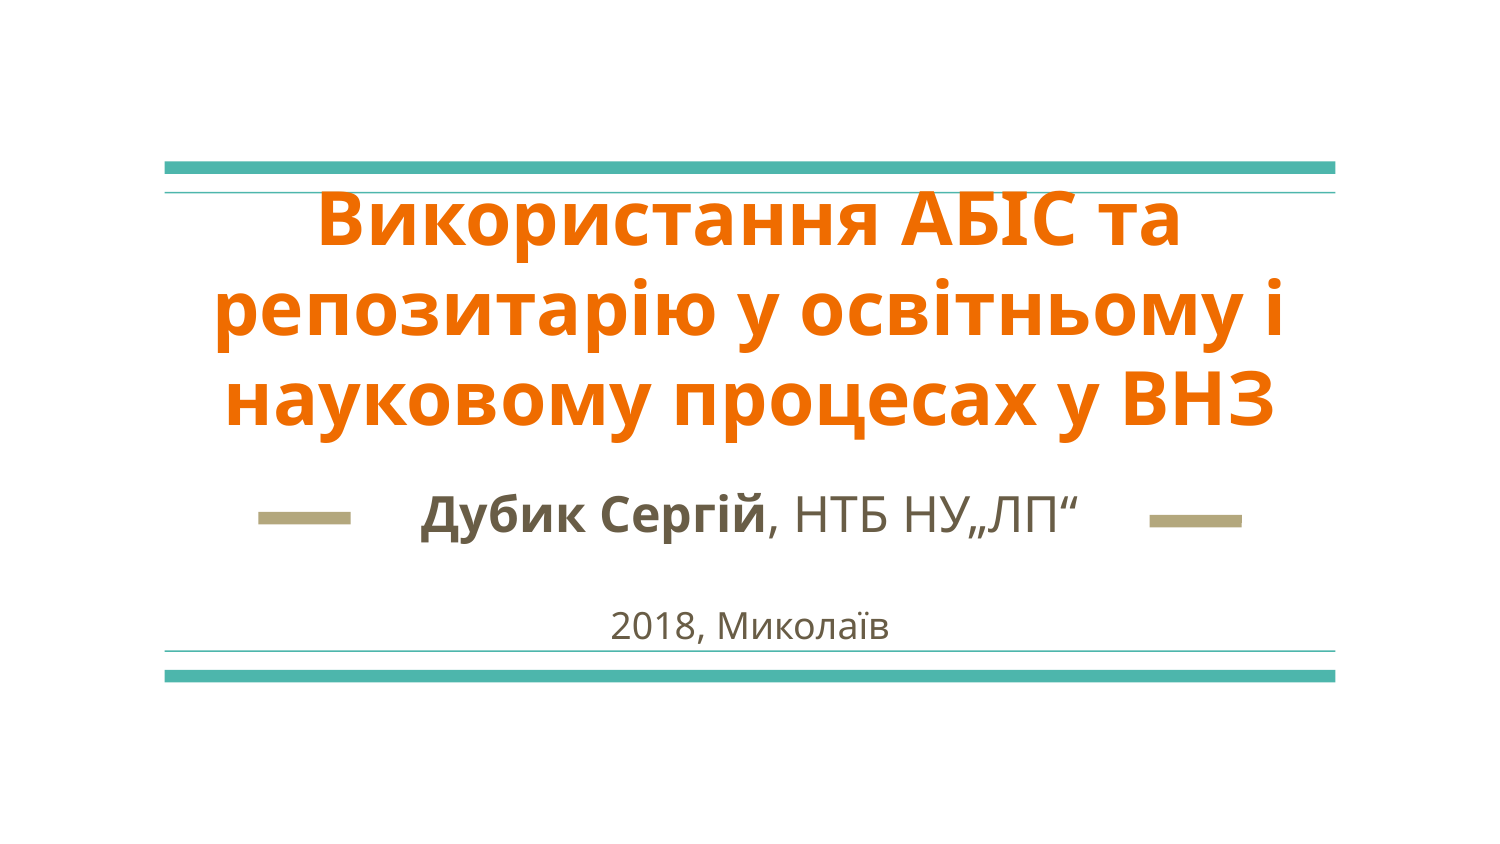

# Використання АБІС та репозитарію у освітньому і науковому процесах у ВНЗ
Дубик Сергій, НТБ НУ„ЛП“
2018, Миколаїв